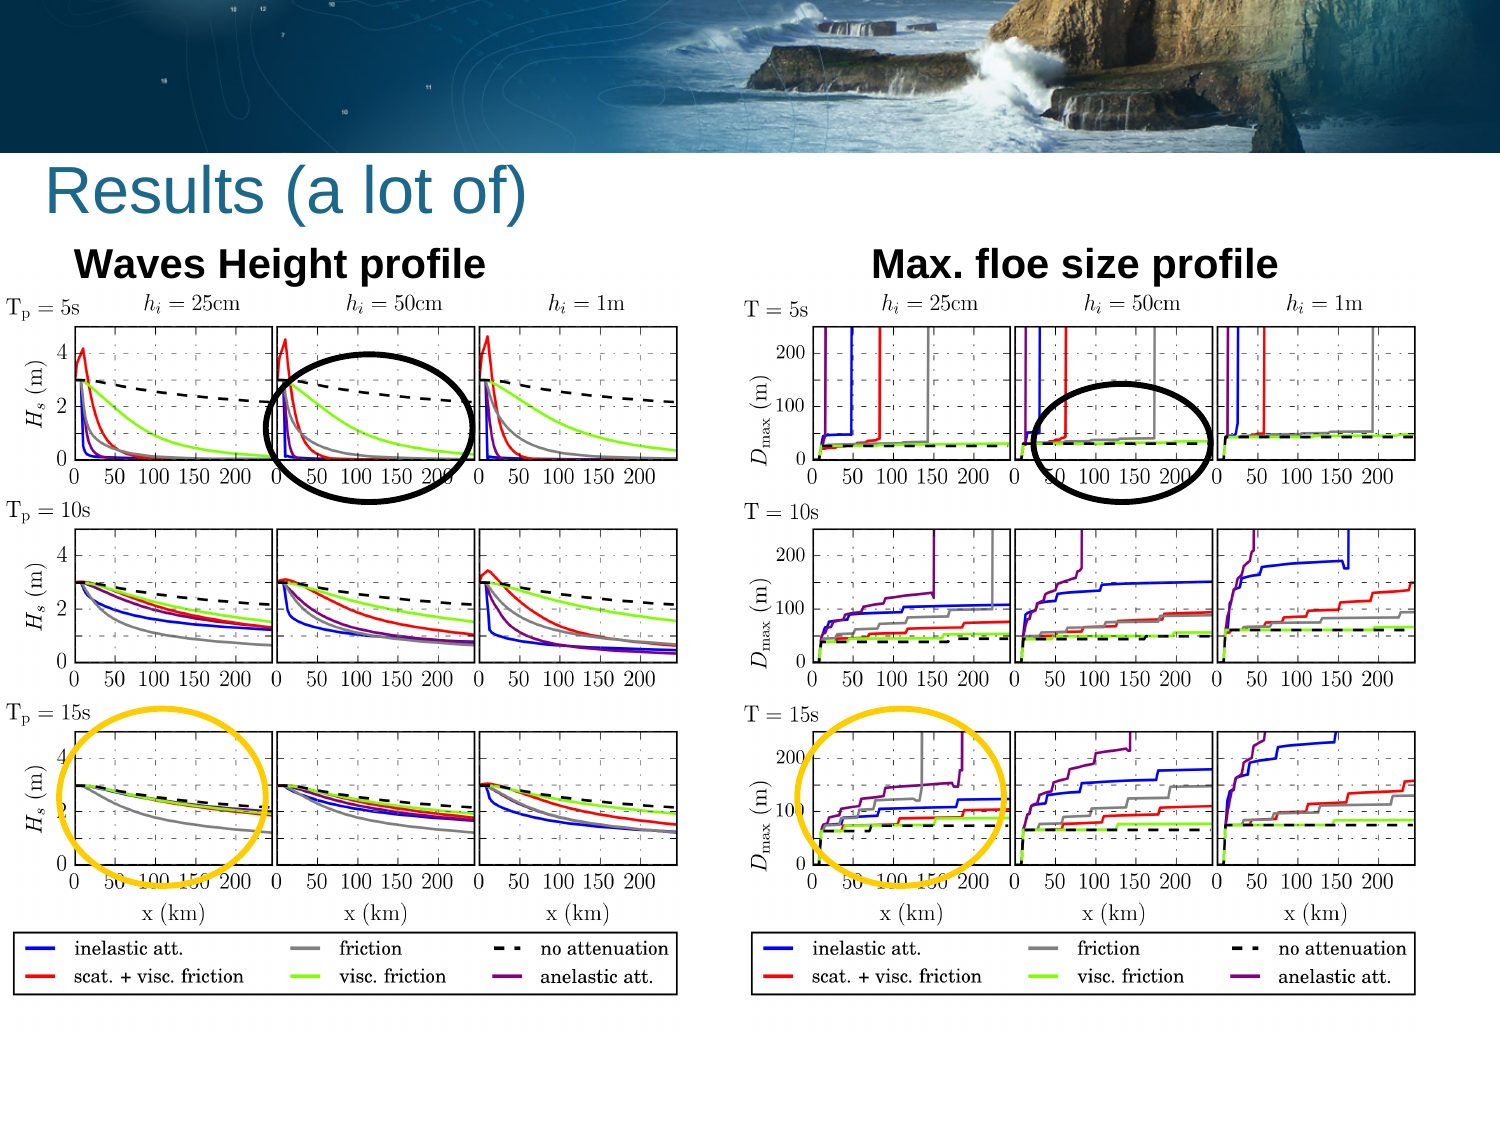

# Results (a lot of)
Waves Height profile
Max. floe size profile